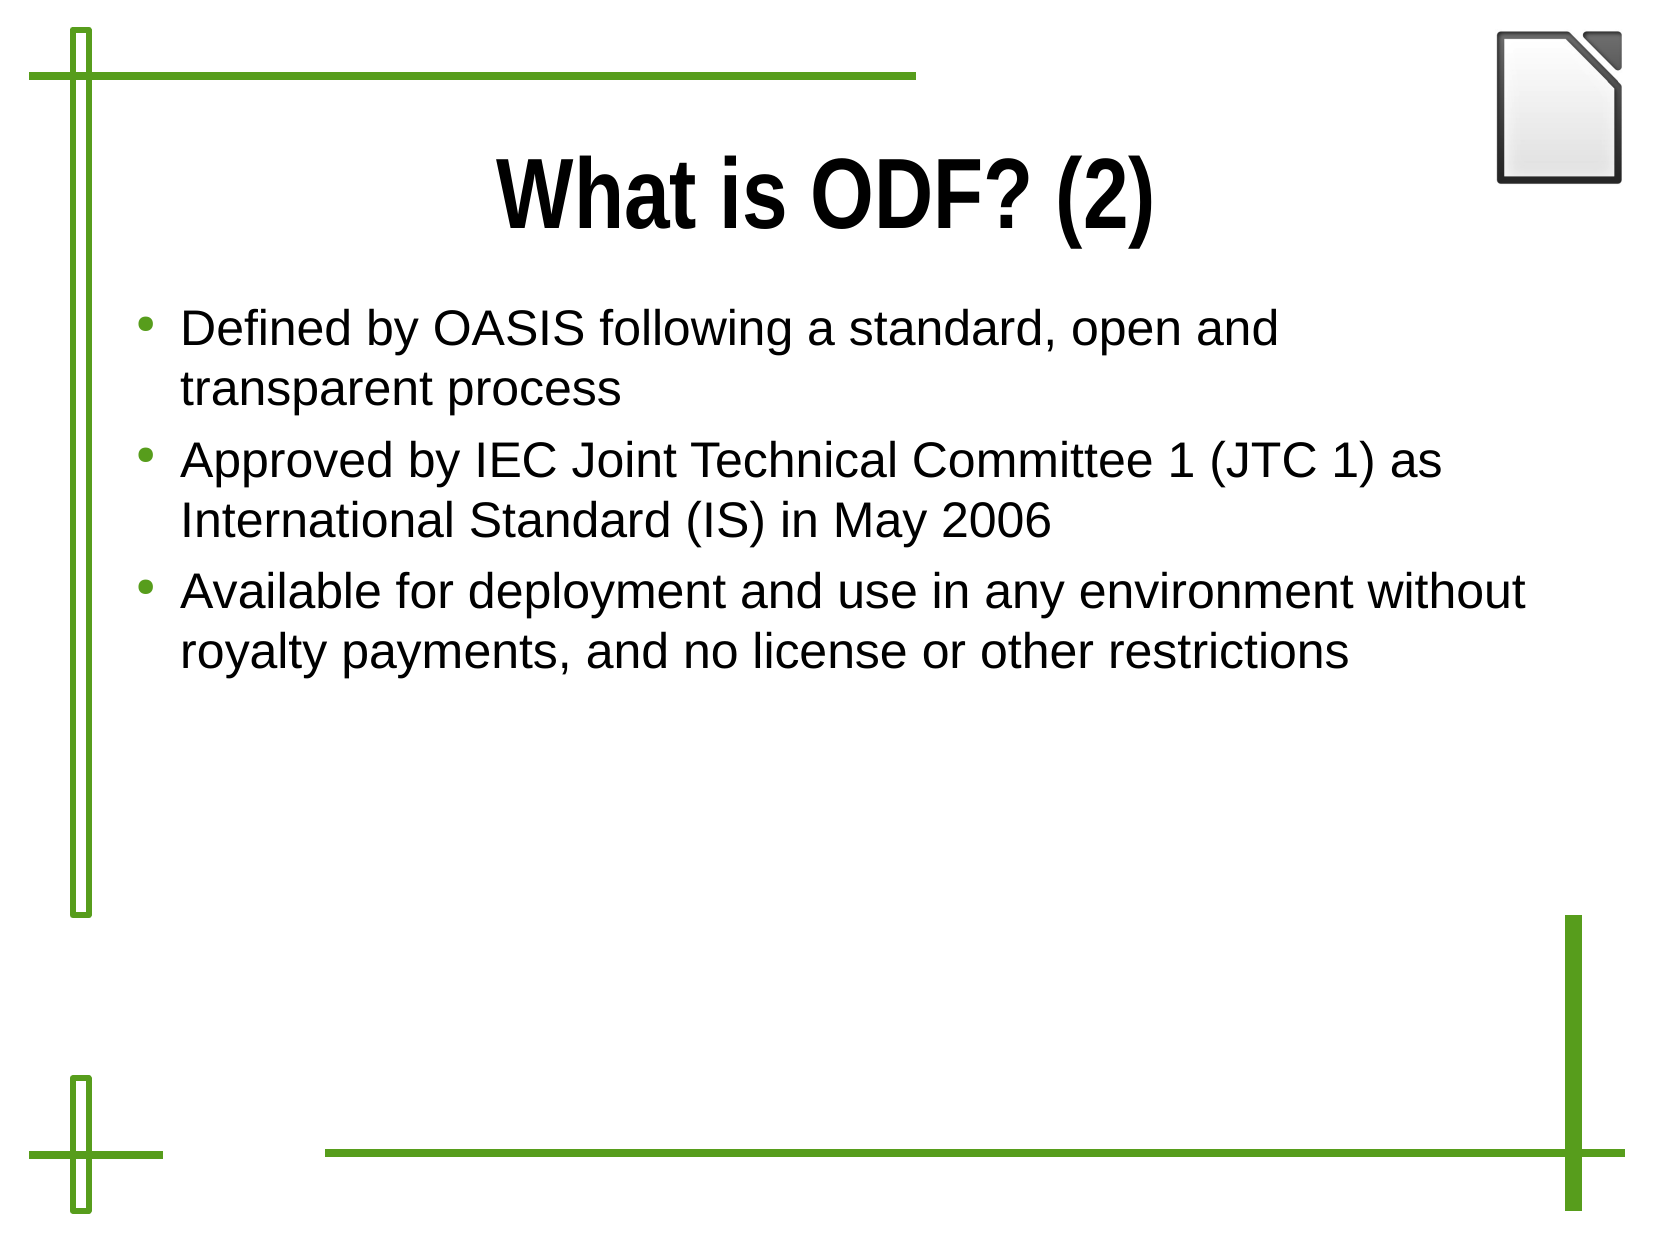

# What is ODF? (2)
Defined by OASIS following a standard, open and transparent process
Approved by IEC Joint Technical Committee 1 (JTC 1) as International Standard (IS) in May 2006
Available for deployment and use in any environment without royalty payments, and no license or other restrictions